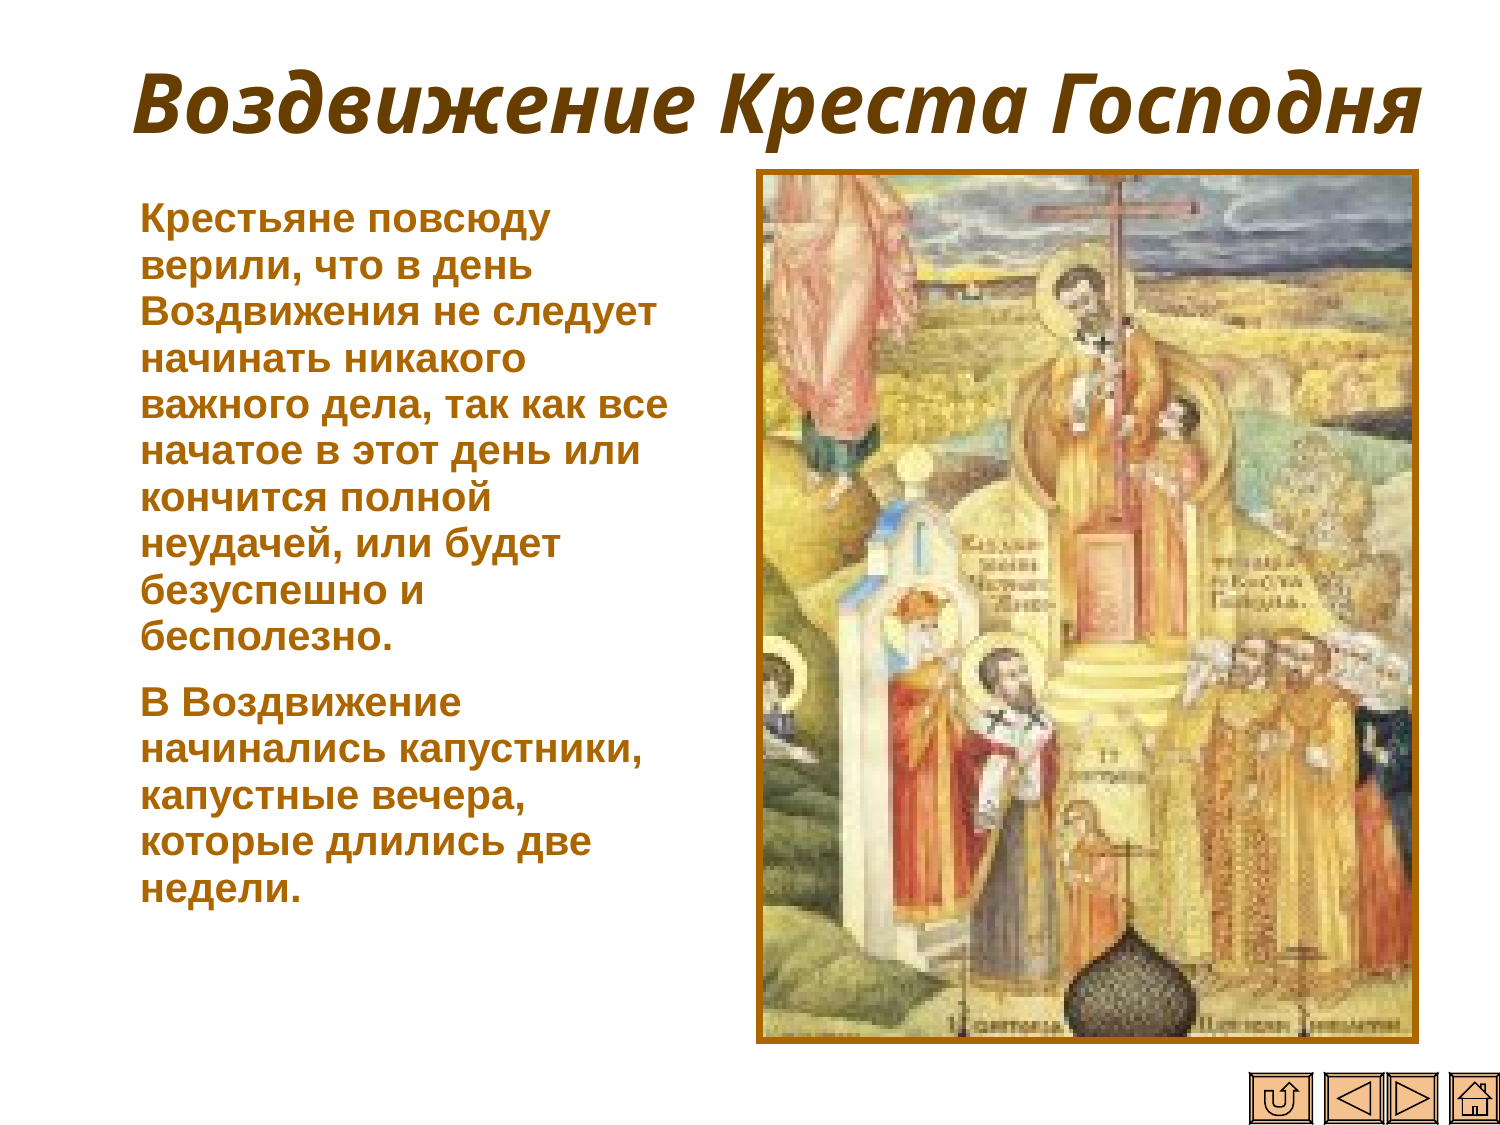

Воздвижение Креста Господня
Крестьяне повсюду верили, что в день Воздвижения не следует начинать никакого важного дела, так как все начатое в этот день или кончится полной неудачей, или будет безуспешно и бесполезно.
В Воздвижение начинались капустники, капустные вечера, которые длились две недели.